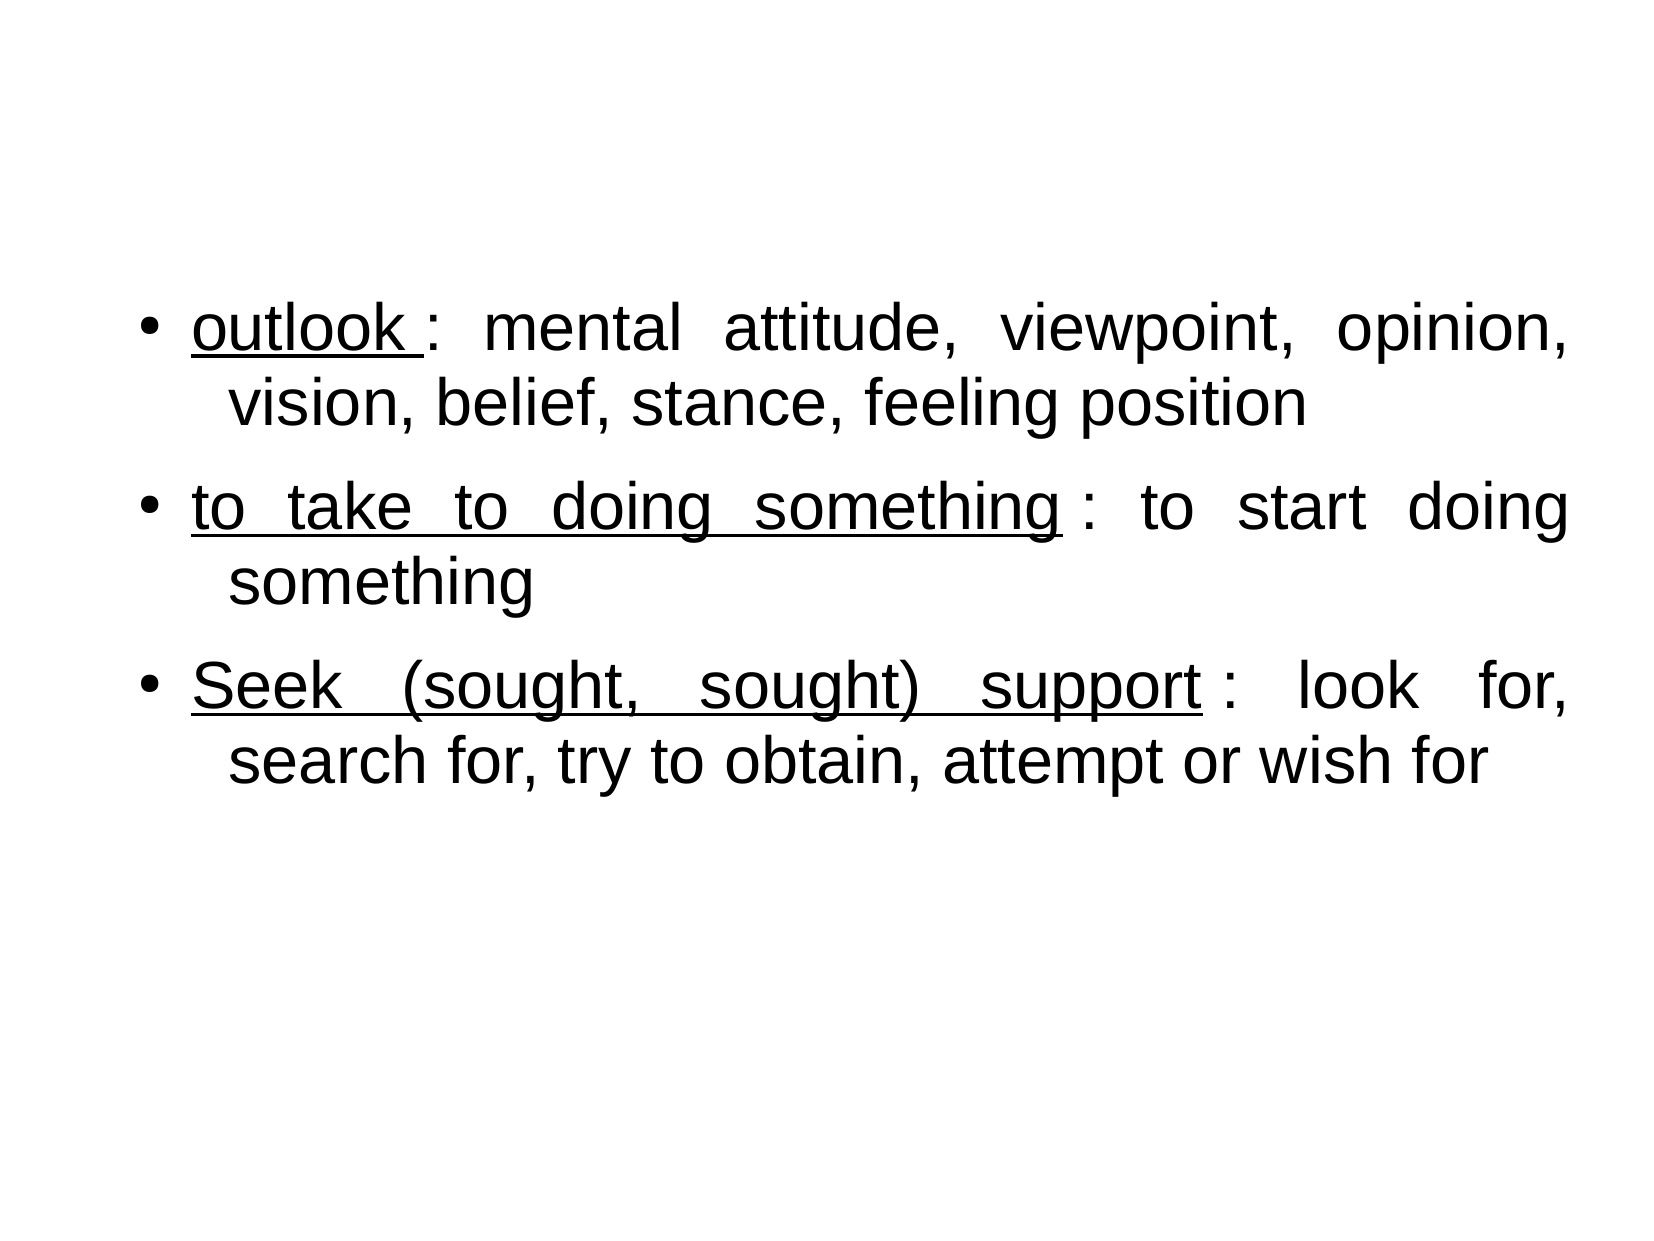

#
outlook : mental attitude, viewpoint, opinion, vision, belief, stance, feeling position
to take to doing something : to start doing something
Seek (sought, sought) support : look for, search for, try to obtain, attempt or wish for